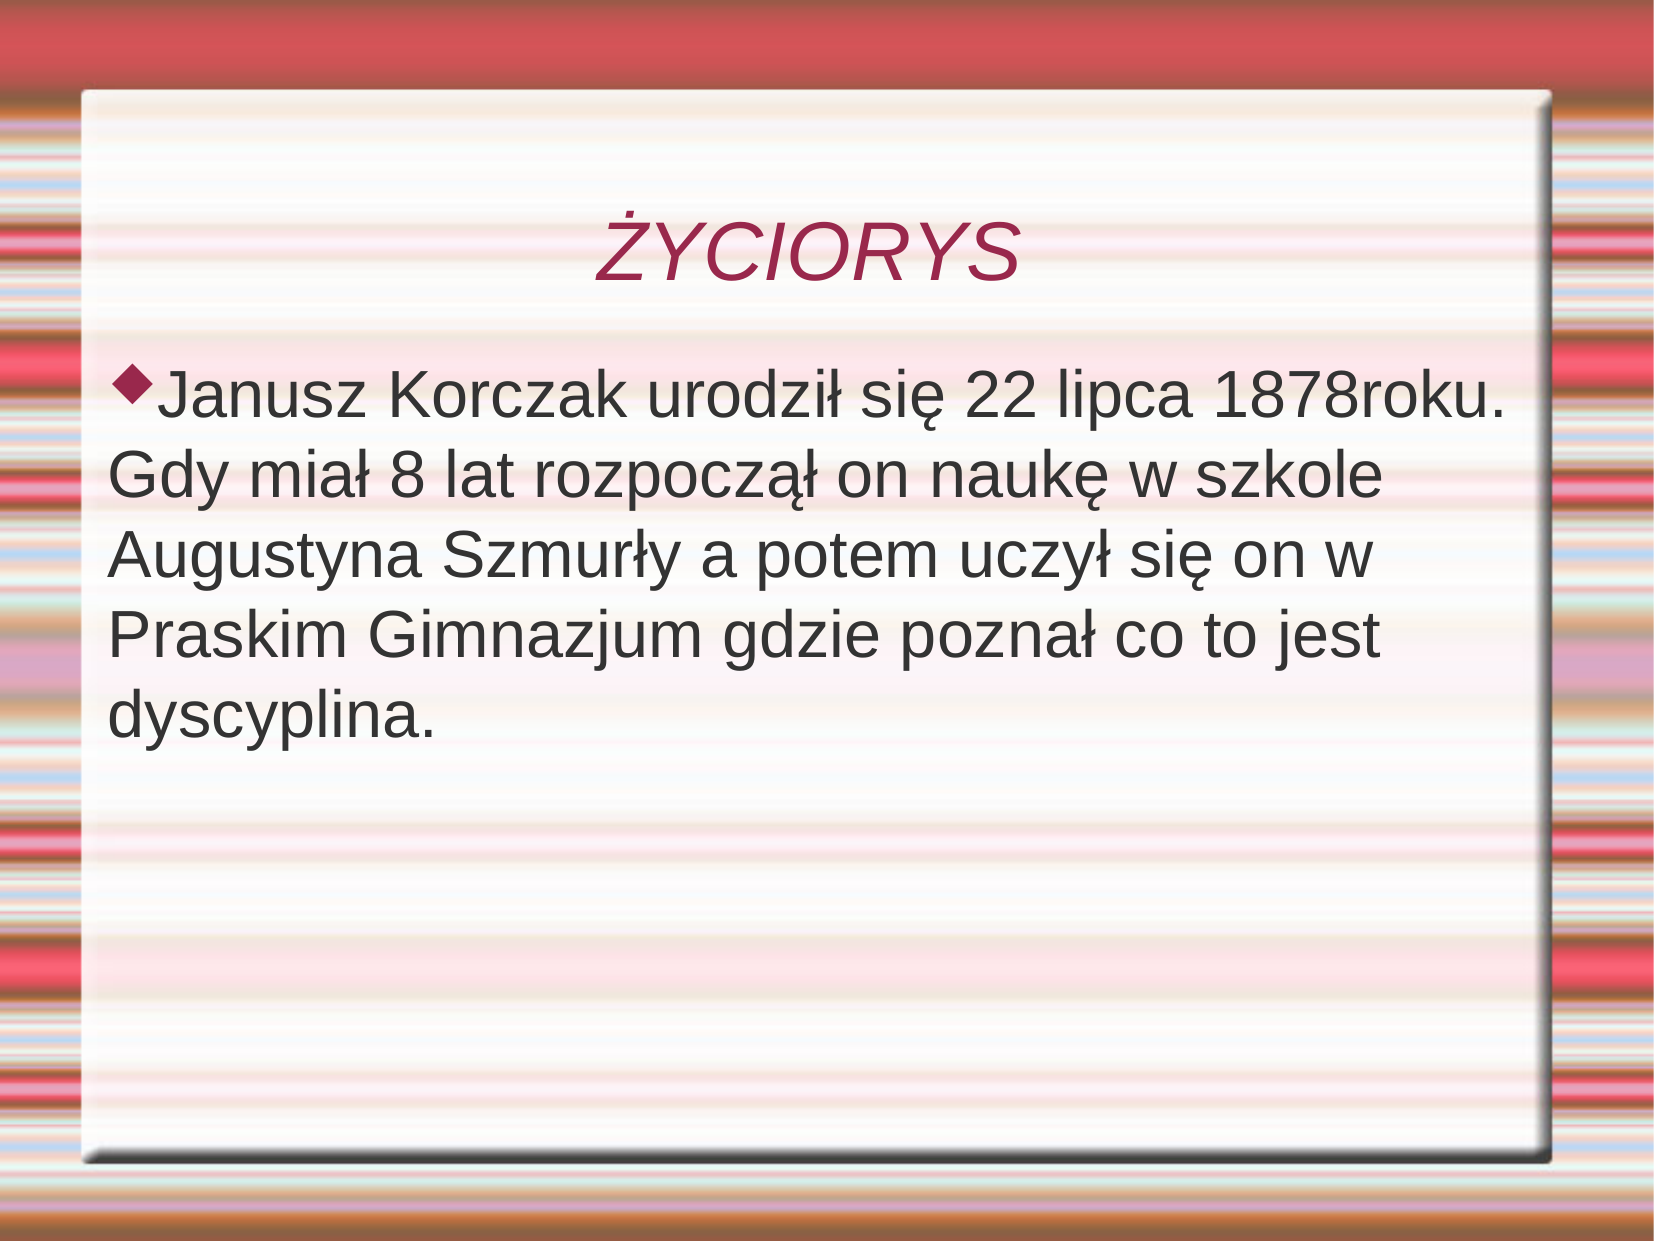

# ŻYCIORYS
Janusz Korczak urodził się 22 lipca 1878roku.
Gdy miał 8 lat rozpoczął on naukę w szkole
Augustyna Szmurły a potem uczył się on w
Praskim Gimnazjum gdzie poznał co to jest
dyscyplina.